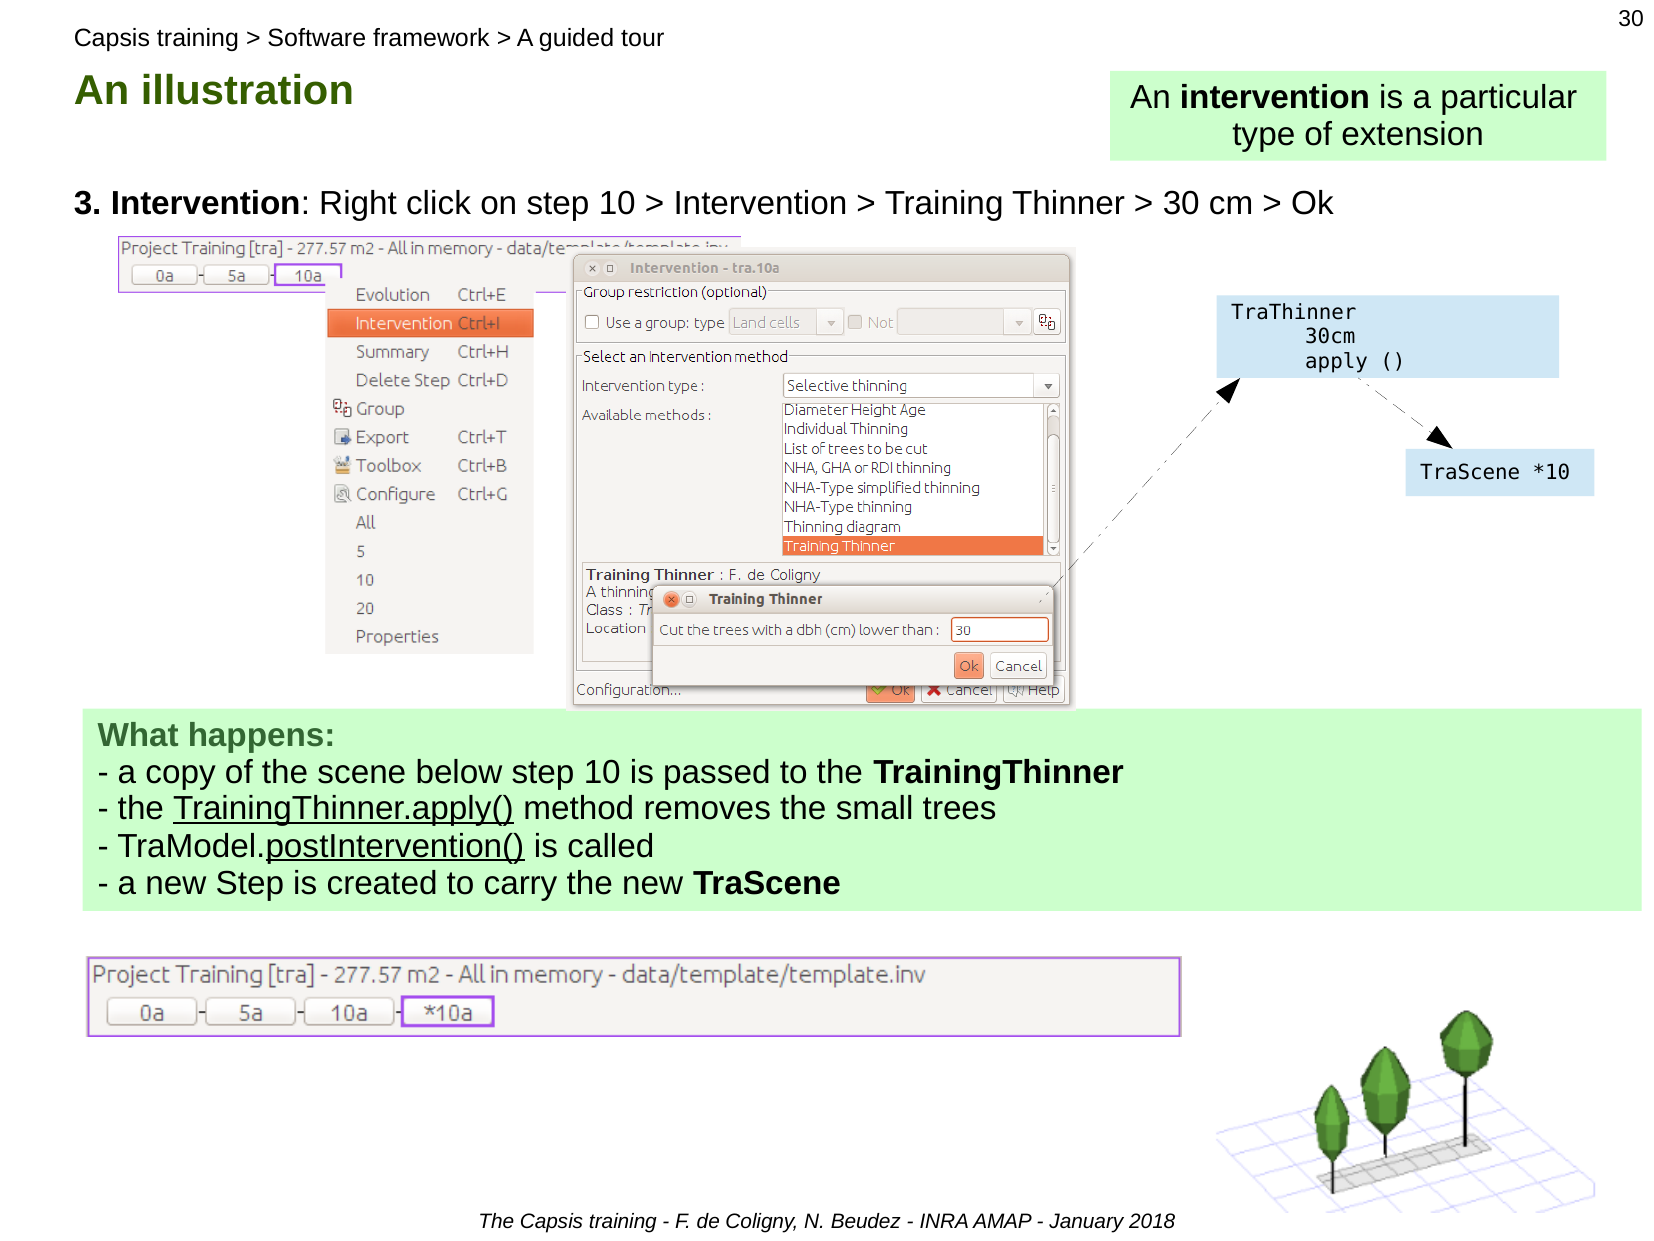

30
Capsis training > Software framework > A guided tour
An illustration
An intervention is a particular
type of extension
3. Intervention: Right click on step 10 > Intervention > Training Thinner > 30 cm > Ok
TraThinner
	30cm
	apply ()
TraScene *10
What happens:
- a copy of the scene below step 10 is passed to the TrainingThinner
- the TrainingThinner.apply() method removes the small trees
- TraModel.postIntervention() is called
- a new Step is created to carry the new TraScene
The Capsis training - F. de Coligny, N. Beudez - INRA AMAP - January 2018